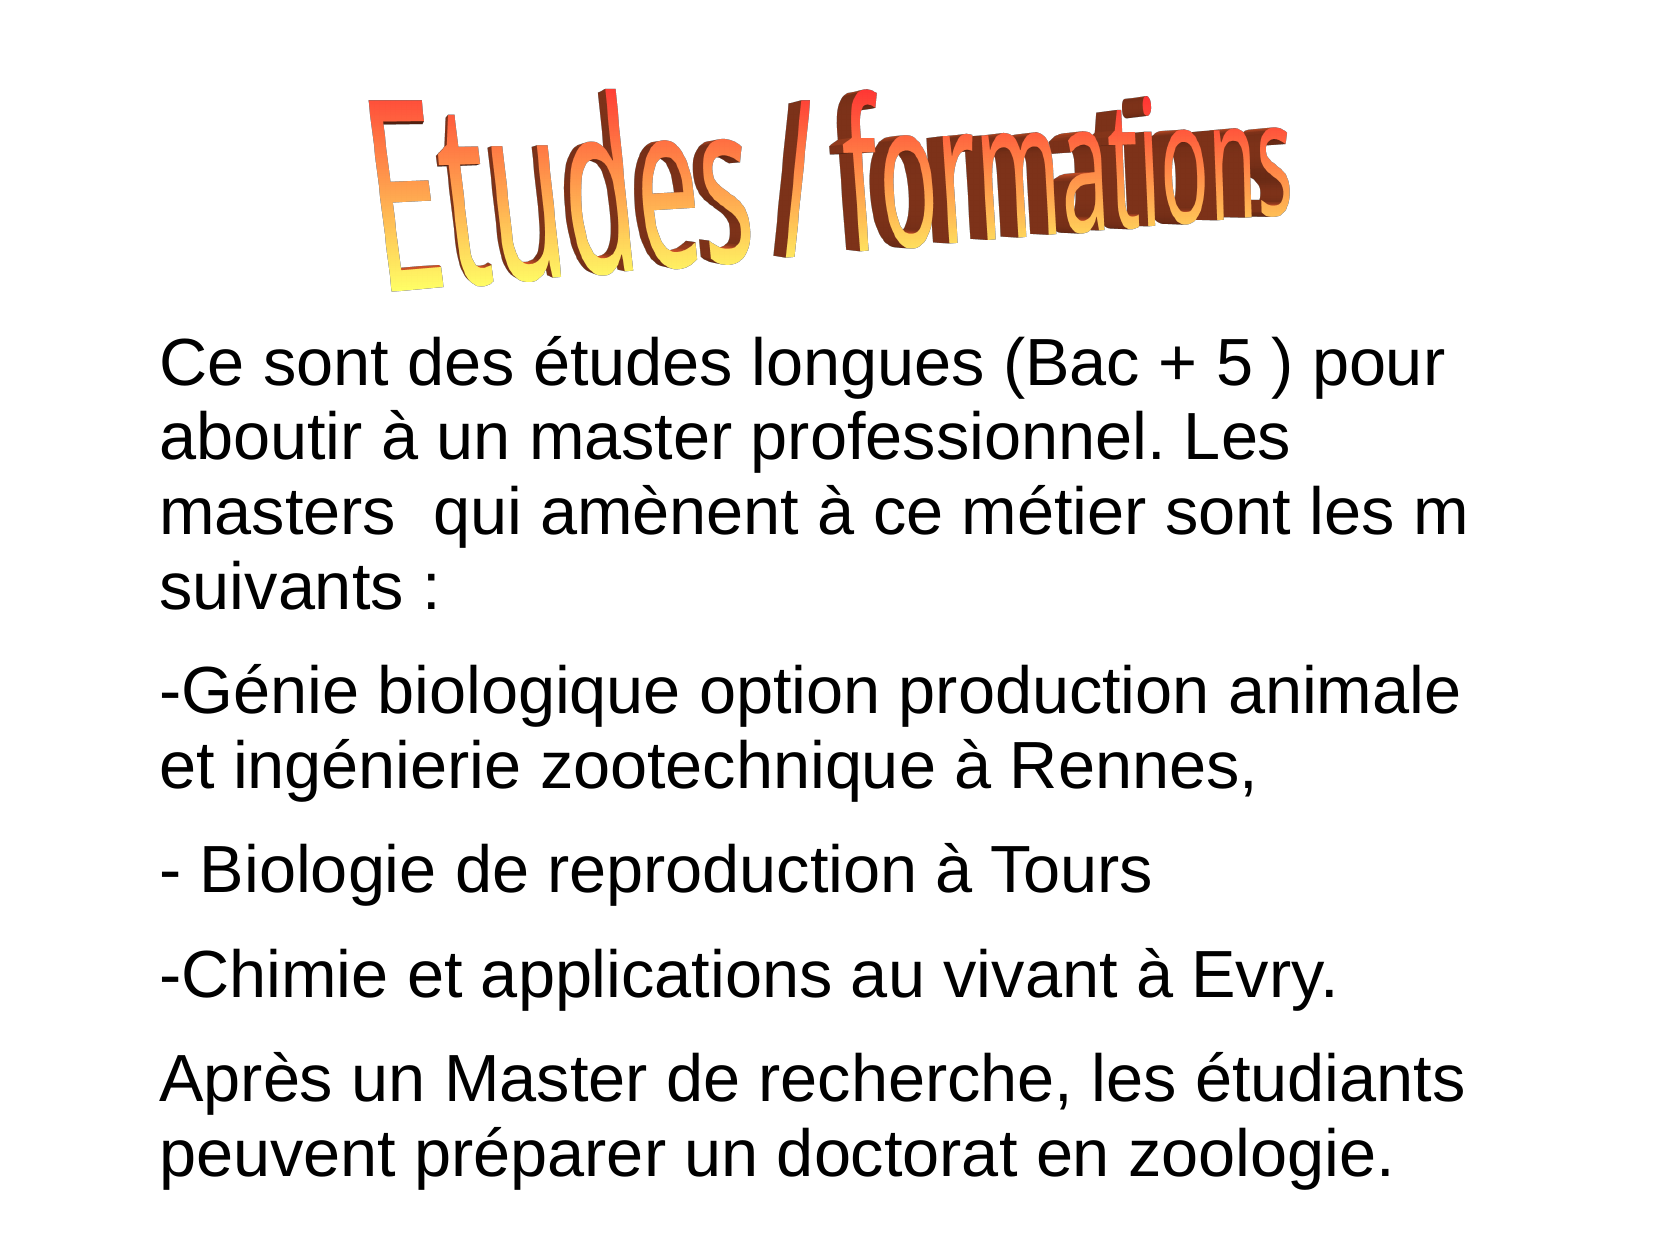

Etudes / formations
# Ce sont des études longues (Bac + 5 ) pour aboutir à un master professionnel. Les masters qui amènent à ce métier sont les m suivants :
-Génie biologique option production animale et ingénierie zootechnique à Rennes,
- Biologie de reproduction à Tours
-Chimie et applications au vivant à Evry.
Après un Master de recherche, les étudiants peuvent préparer un doctorat en zoologie.